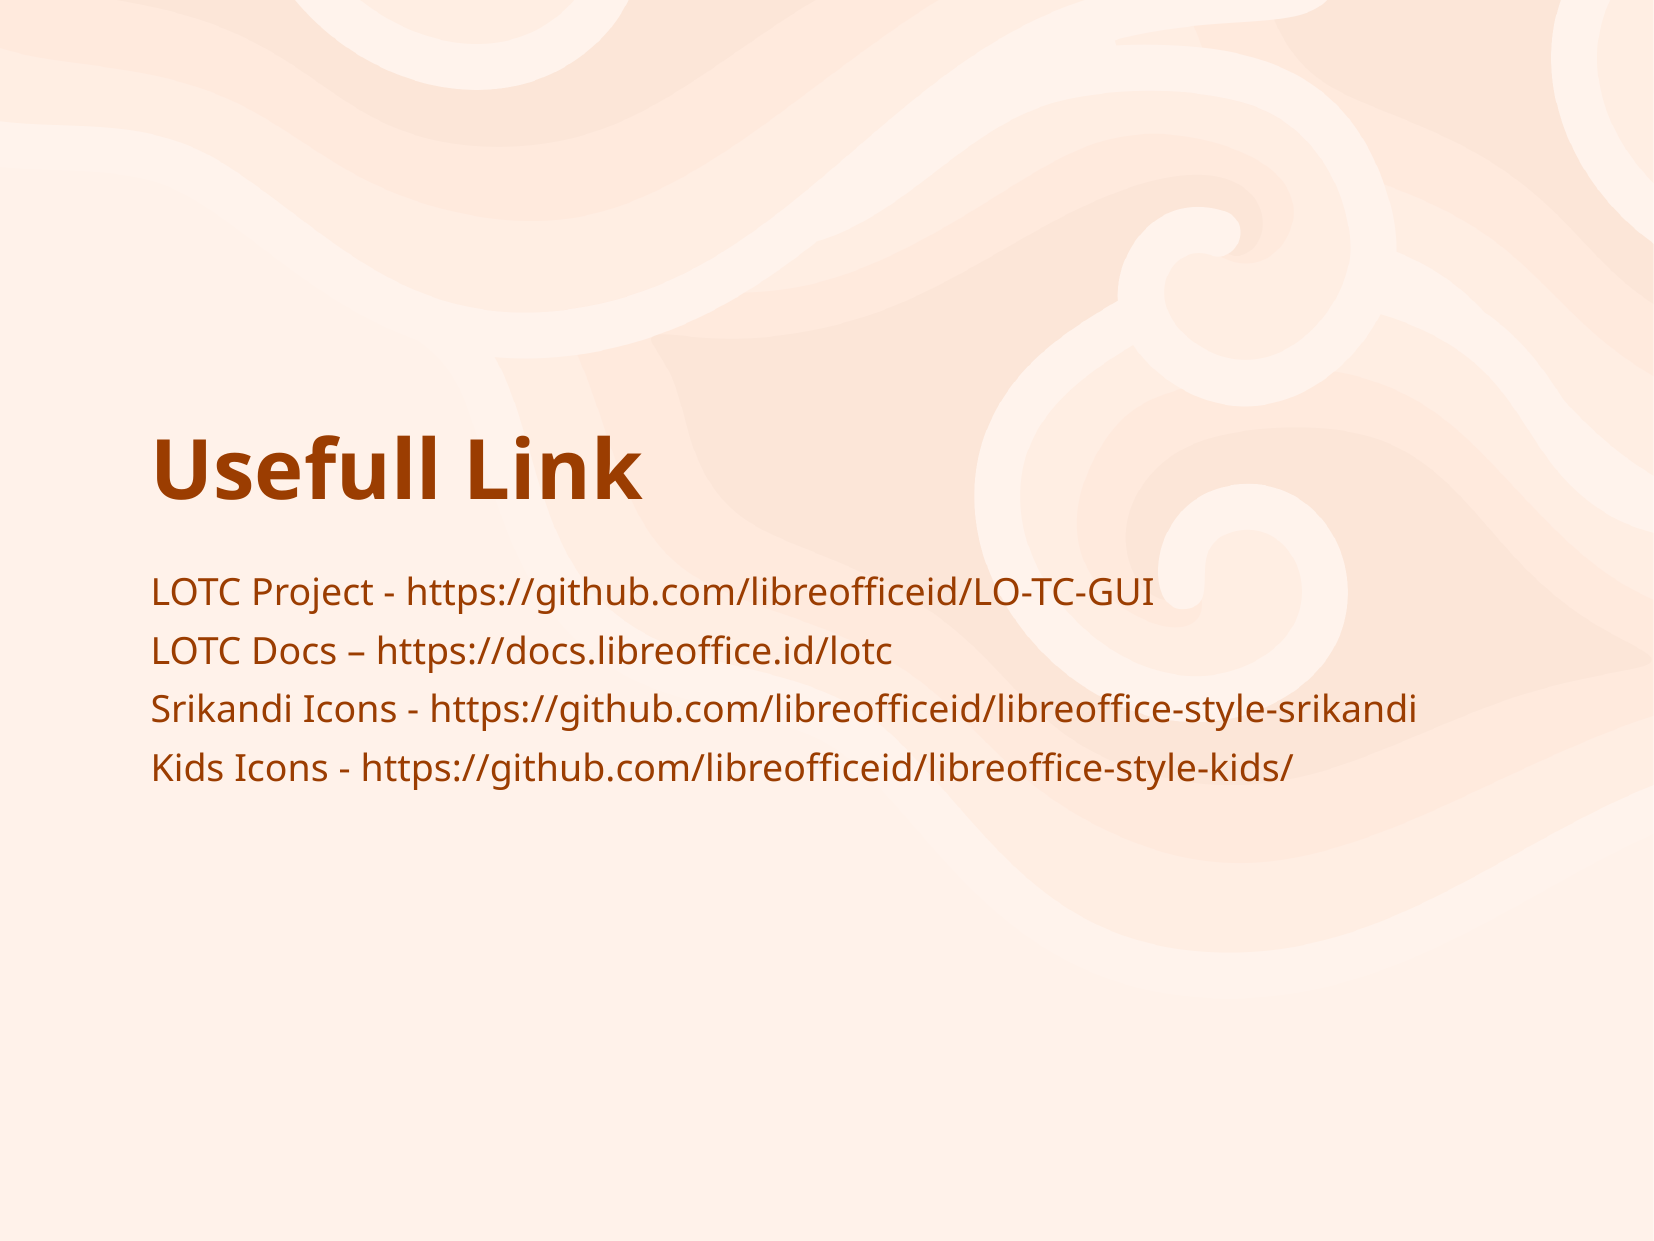

Usefull Link
LOTC Project - https://github.com/libreofficeid/LO-TC-GUI
LOTC Docs – https://docs.libreoffice.id/lotc
Srikandi Icons - https://github.com/libreofficeid/libreoffice-style-srikandi
Kids Icons - https://github.com/libreofficeid/libreoffice-style-kids/